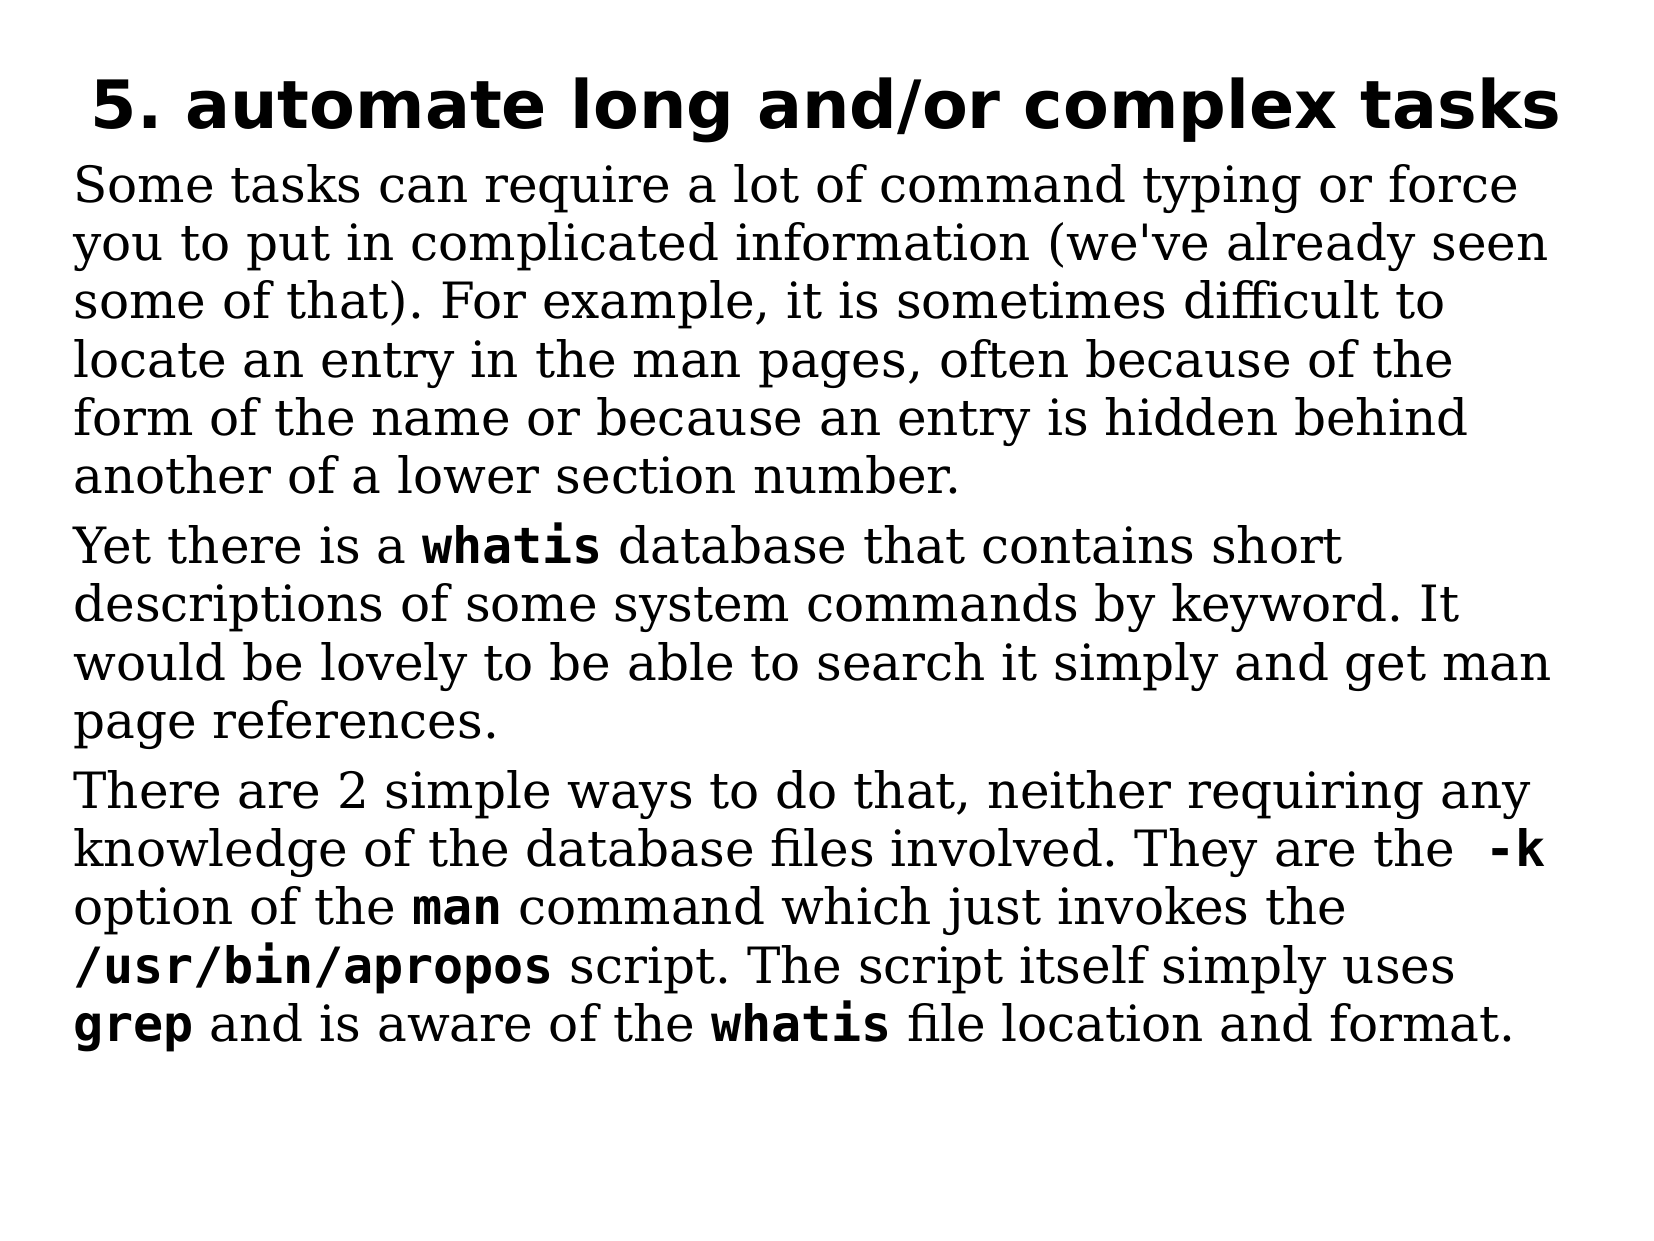

5. automate long and/or complex tasks
Some tasks can require a lot of command typing or force you to put in complicated information (we've already seen some of that). For example, it is sometimes difficult to locate an entry in the man pages, often because of the form of the name or because an entry is hidden behind another of a lower section number.
Yet there is a whatis database that contains short descriptions of some system commands by keyword. It would be lovely to be able to search it simply and get man page references.
There are 2 simple ways to do that, neither requiring any knowledge of the database files involved. They are the -k option of the man command which just invokes the /usr/bin/apropos script. The script itself simply uses grep and is aware of the whatis file location and format.